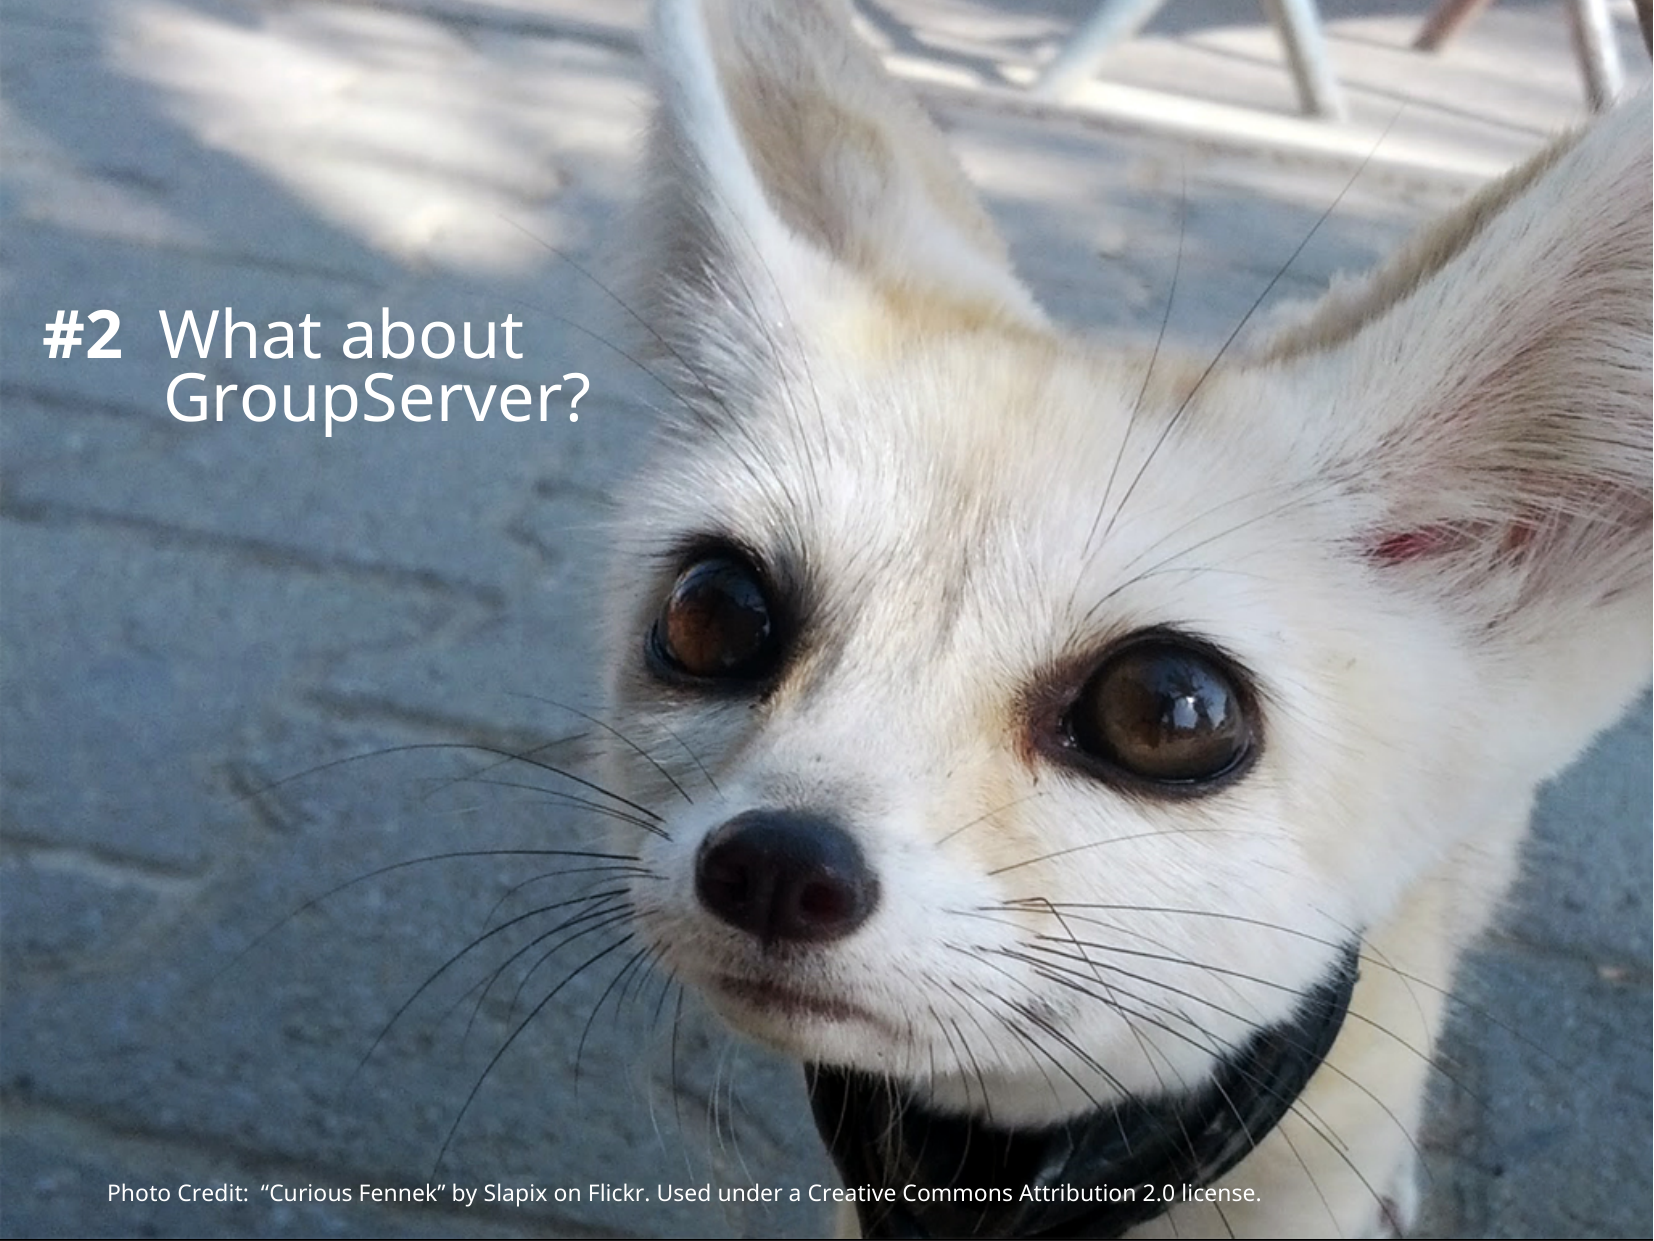

# #2 What about GroupServer?
Photo Credit: “Curious Fennek” by Slapix on Flickr. Used under a Creative Commons Attribution 2.0 license.